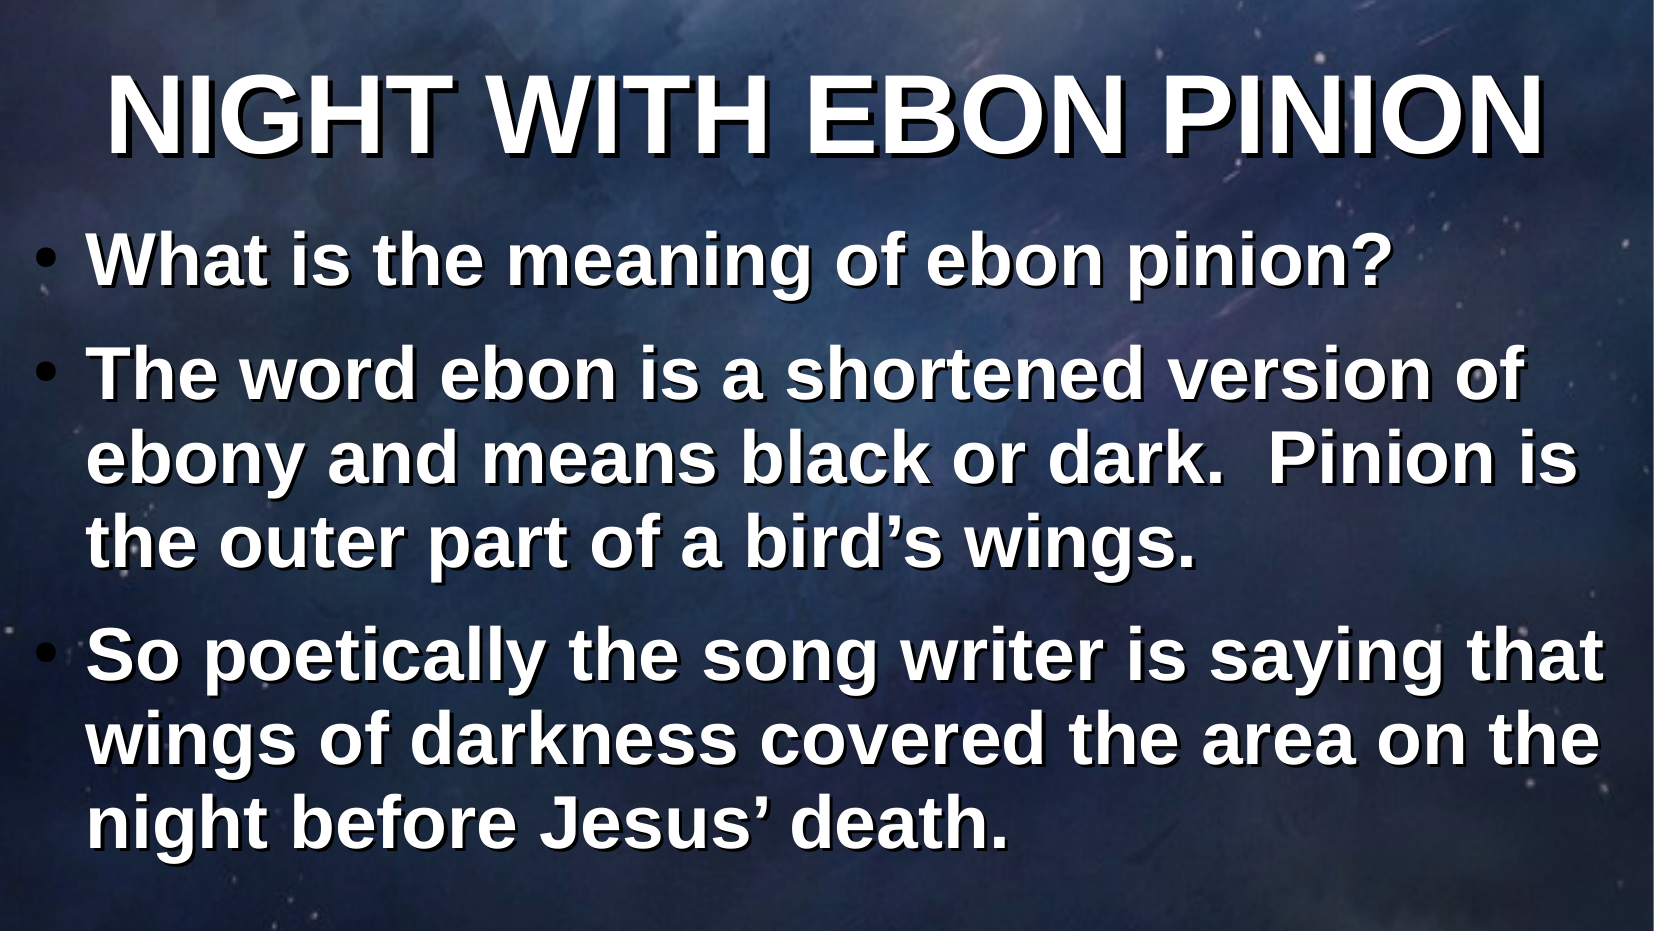

# NIGHT WITH EBON PINION
What is the meaning of ebon pinion?
The word ebon is a shortened version of ebony and means black or dark. Pinion is the outer part of a bird’s wings.
So poetically the song writer is saying that wings of darkness covered the area on the night before Jesus’ death.